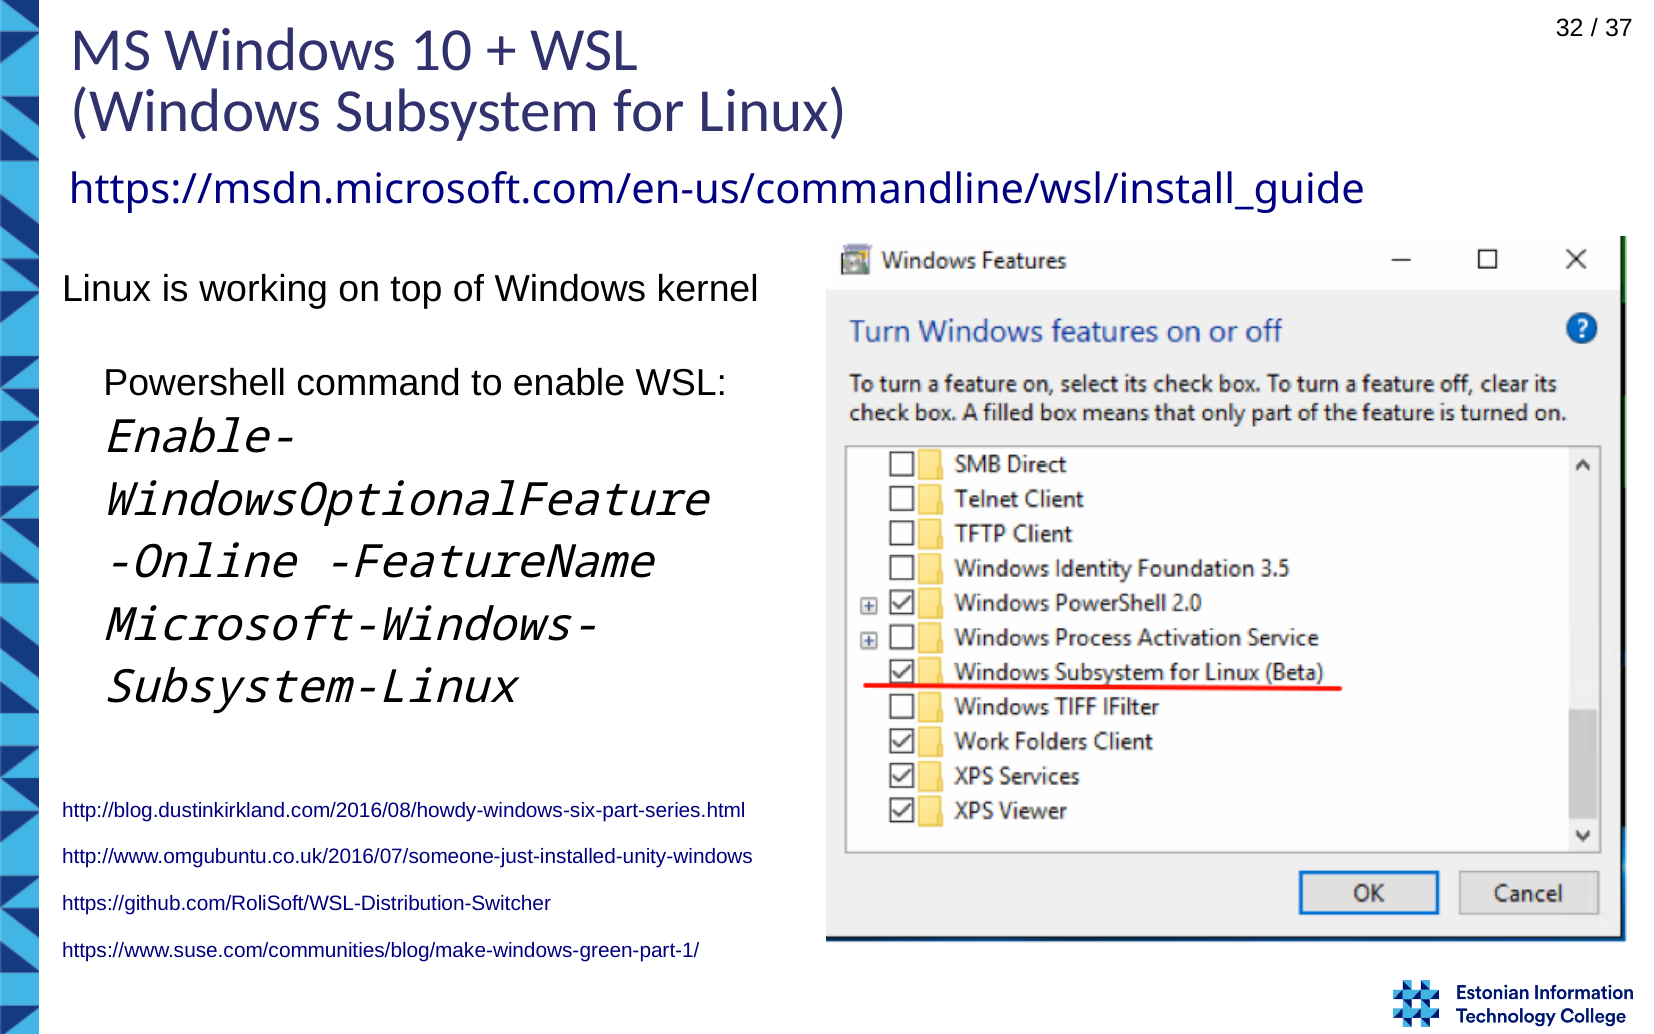

# MS Windows 10 + WSL (Windows Subsystem for Linux)
https://msdn.microsoft.com/en-us/commandline/wsl/install_guide
Linux is working on top of Windows kernel
Powershell command to enable WSL:
Enable-WindowsOptionalFeature -Online -FeatureName Microsoft-Windows-Subsystem-Linux
http://blog.dustinkirkland.com/2016/08/howdy-windows-six-part-series.html
http://www.omgubuntu.co.uk/2016/07/someone-just-installed-unity-windows
https://github.com/RoliSoft/WSL-Distribution-Switcher
https://www.suse.com/communities/blog/make-windows-green-part-1/